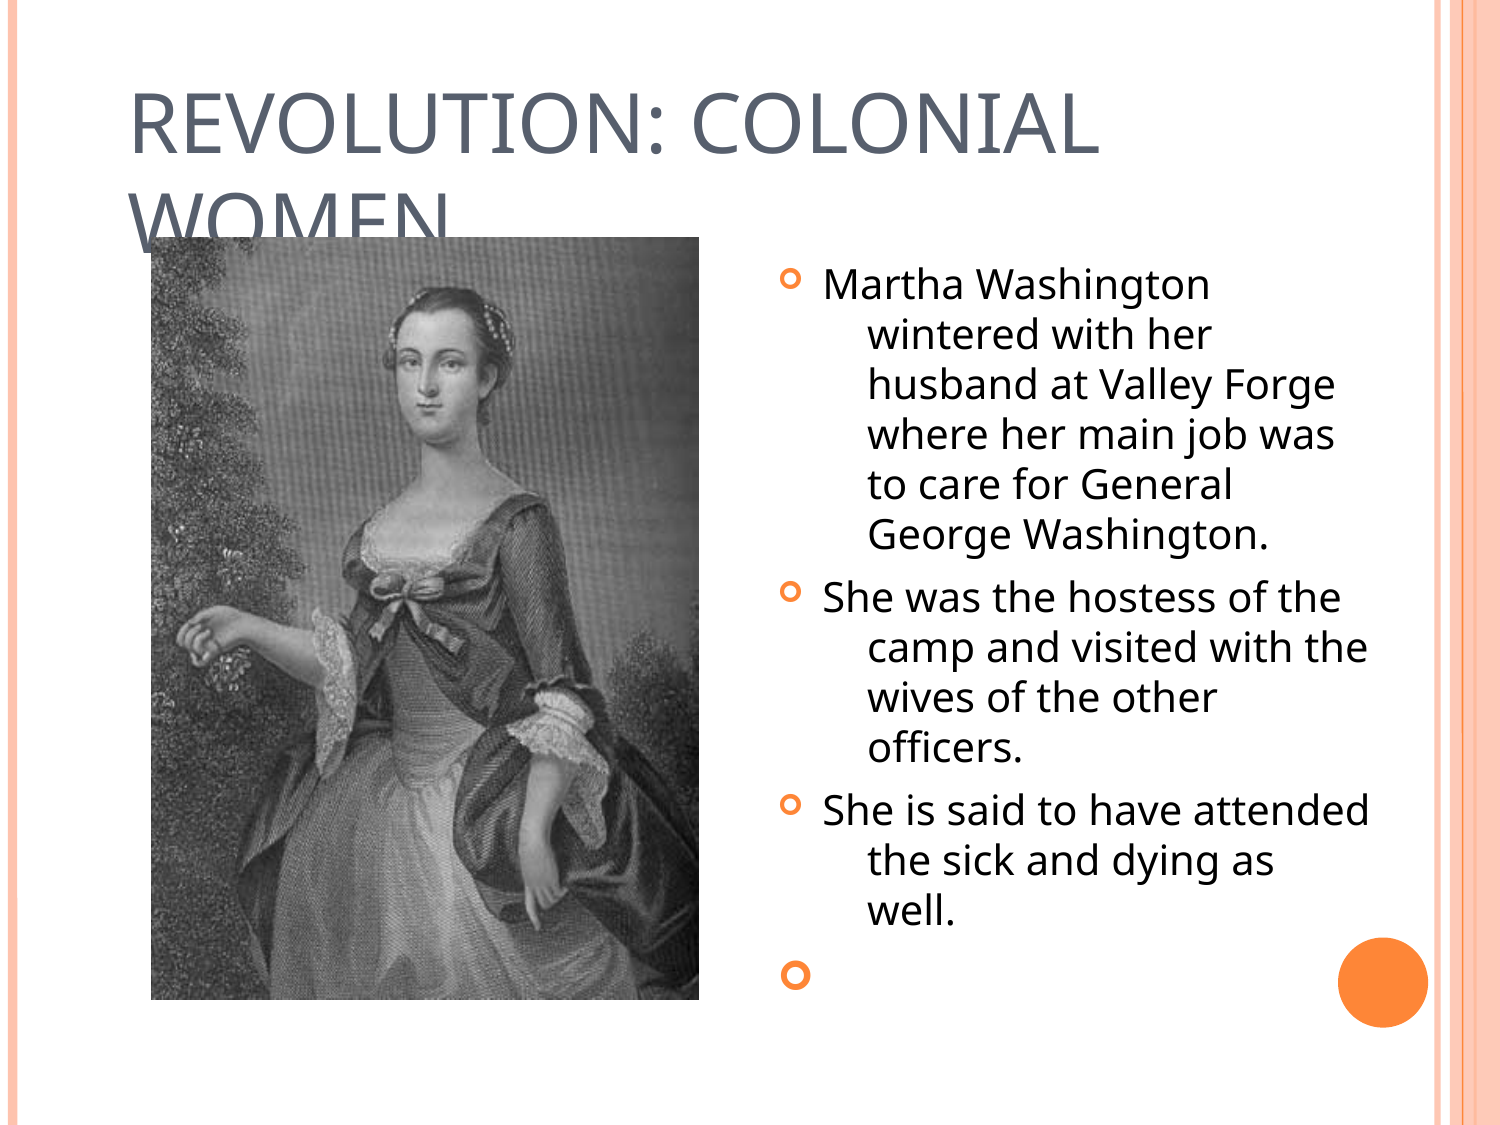

# Revolution: Colonial Women
Martha Washington wintered with her husband at Valley Forge where her main job was to care for General George Washington.
She was the hostess of the camp and visited with the wives of the other officers.
She is said to have attended the sick and dying as well.